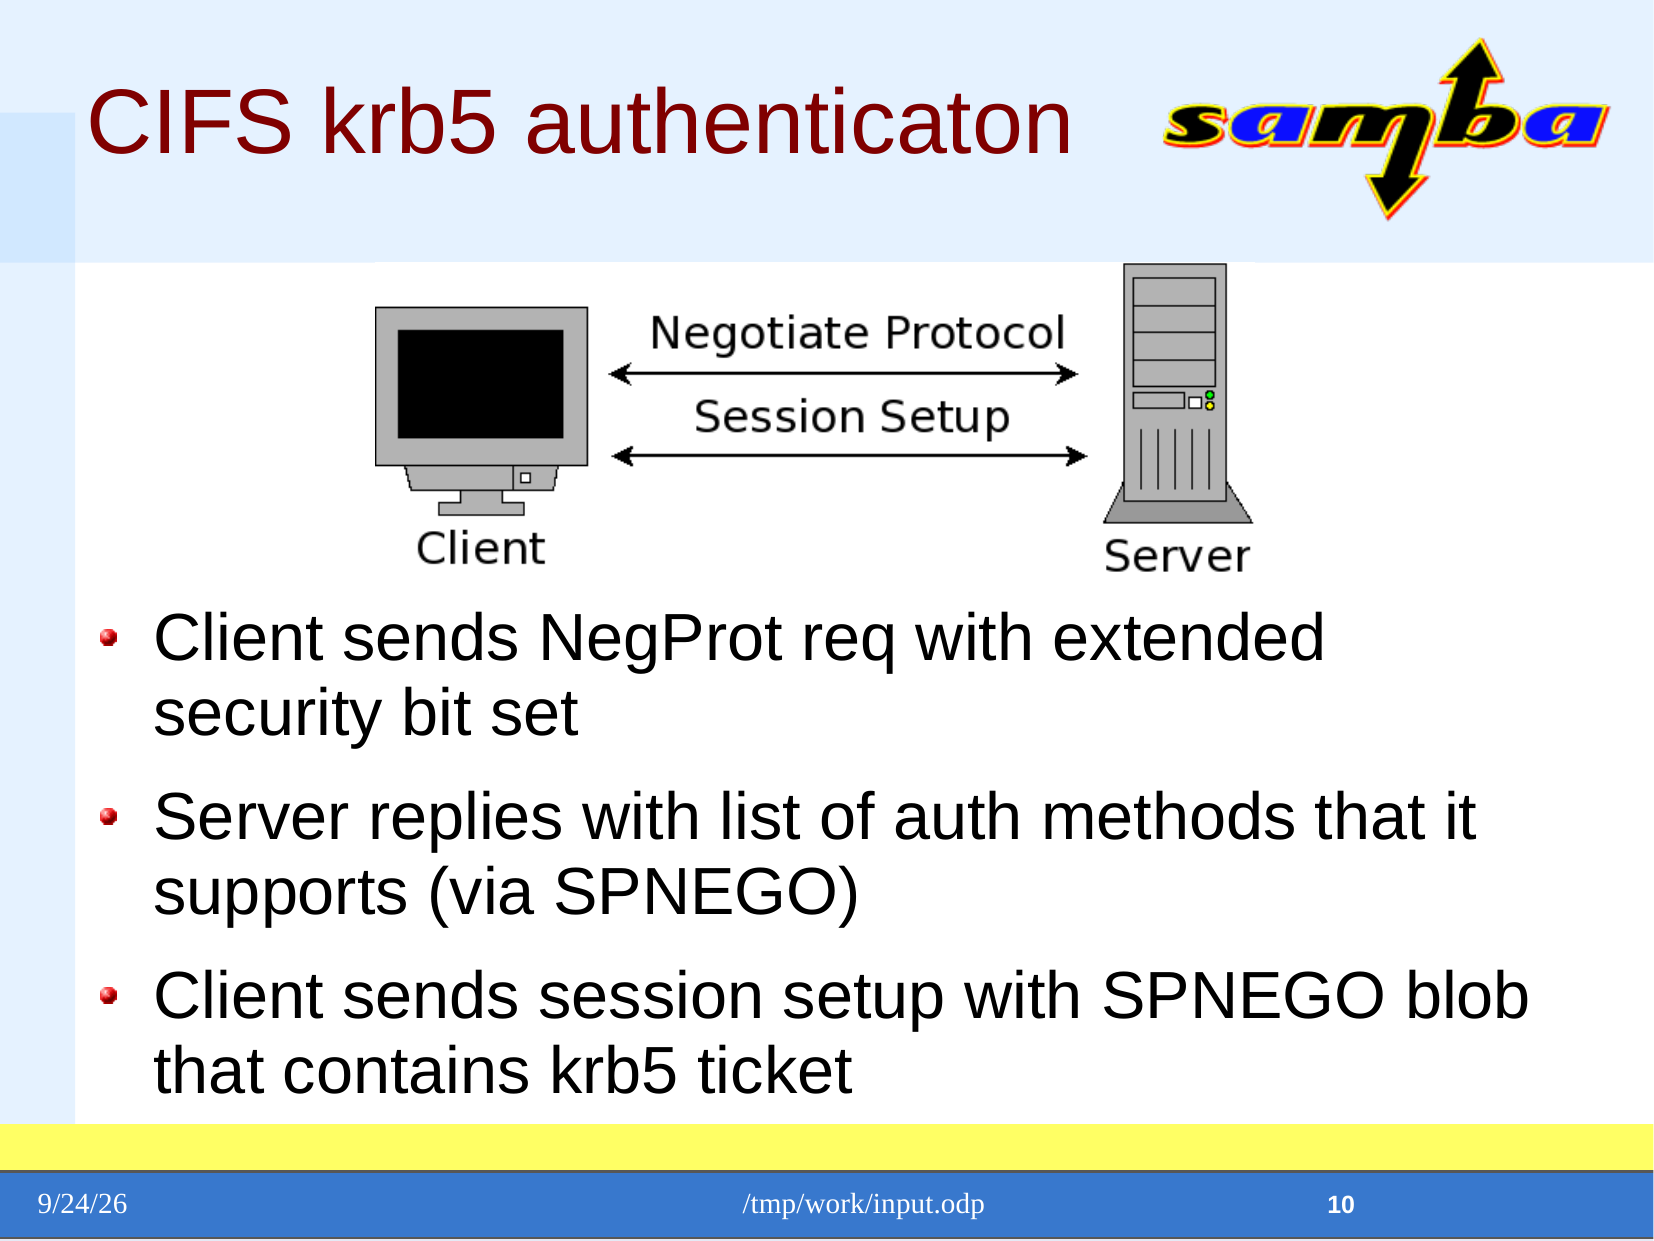

# CIFS krb5 authenticaton
Client sends NegProt req with extended security bit set
Server replies with list of auth methods that it supports (via SPNEGO)
Client sends session setup with SPNEGO blob that contains krb5 ticket